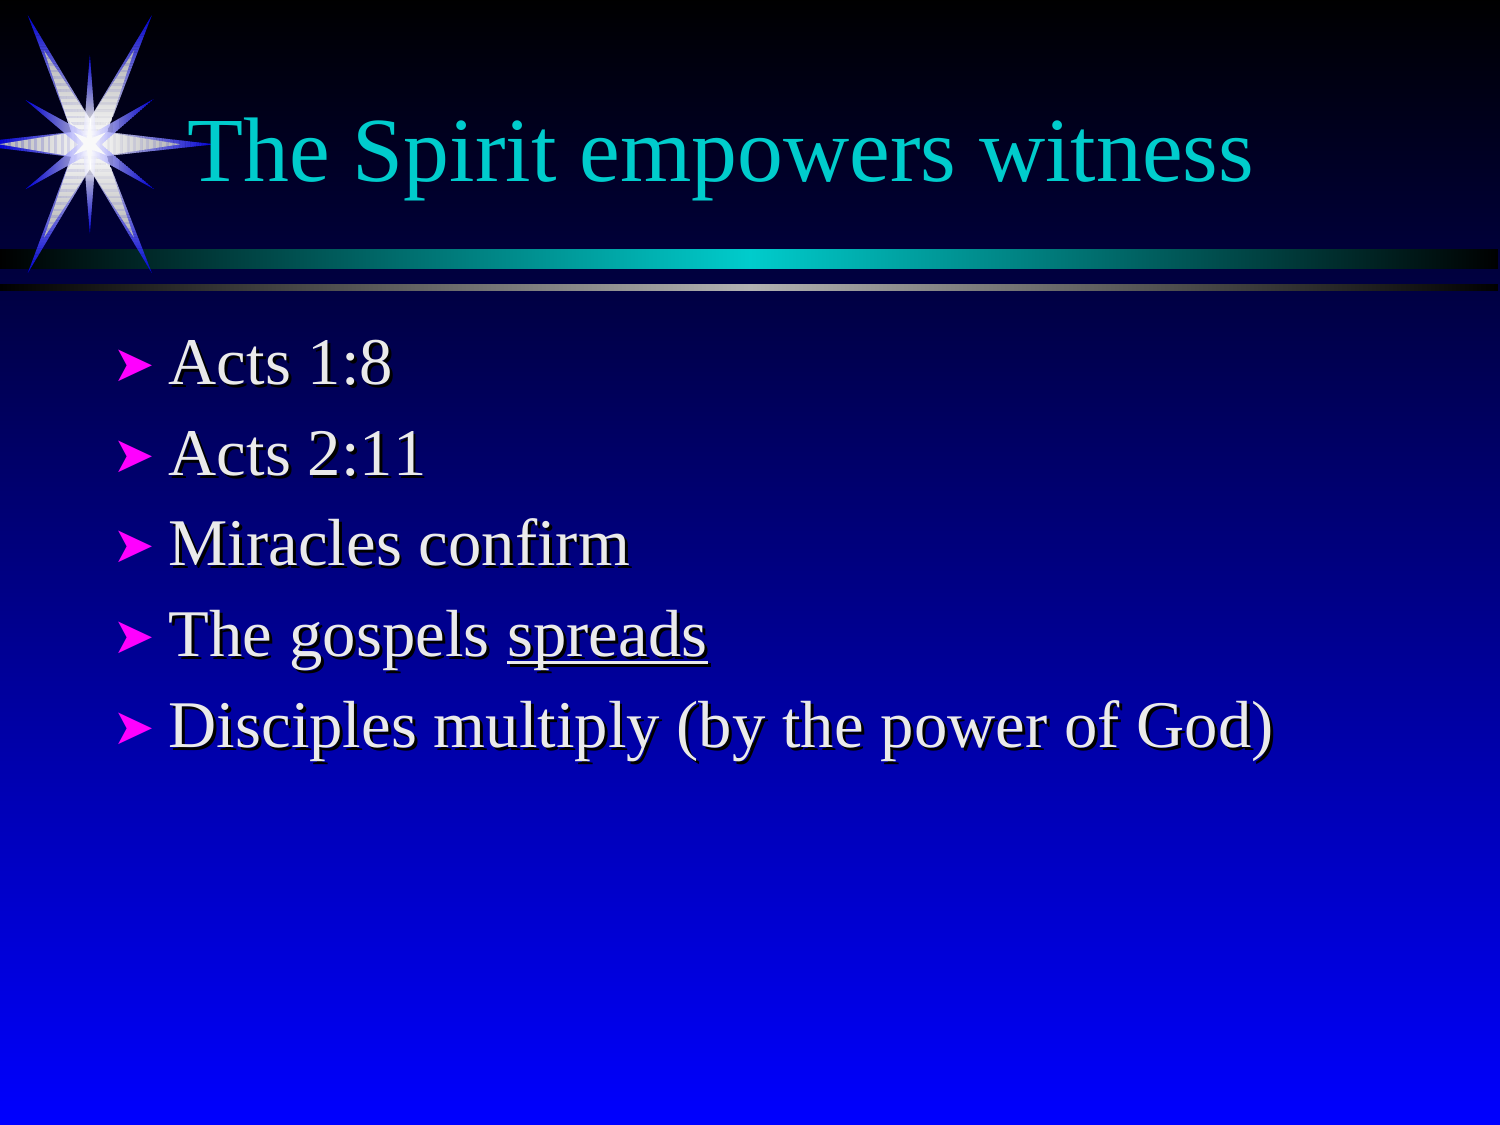

# The Spirit empowers witness
Acts 1:8
Acts 2:11
Miracles confirm
The gospels spreads
Disciples multiply (by the power of God)